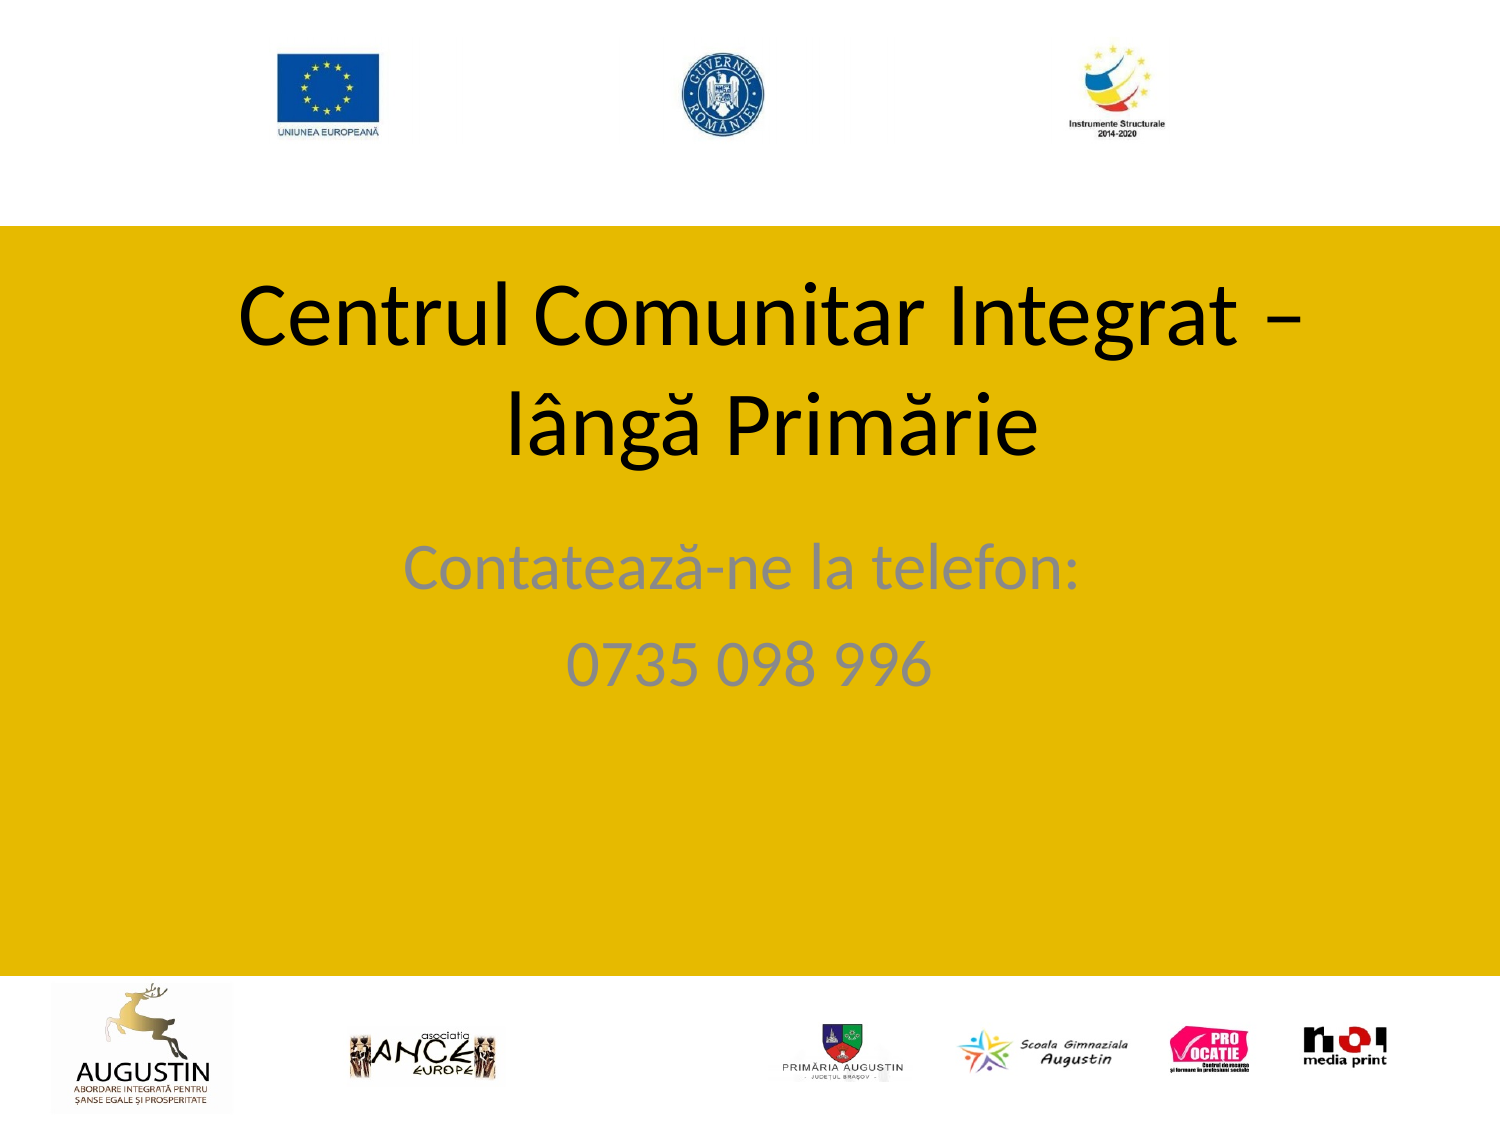

# Centrul Comunitar Integrat – lângă Primărie
Contatează-ne la telefon:
0735 098 996